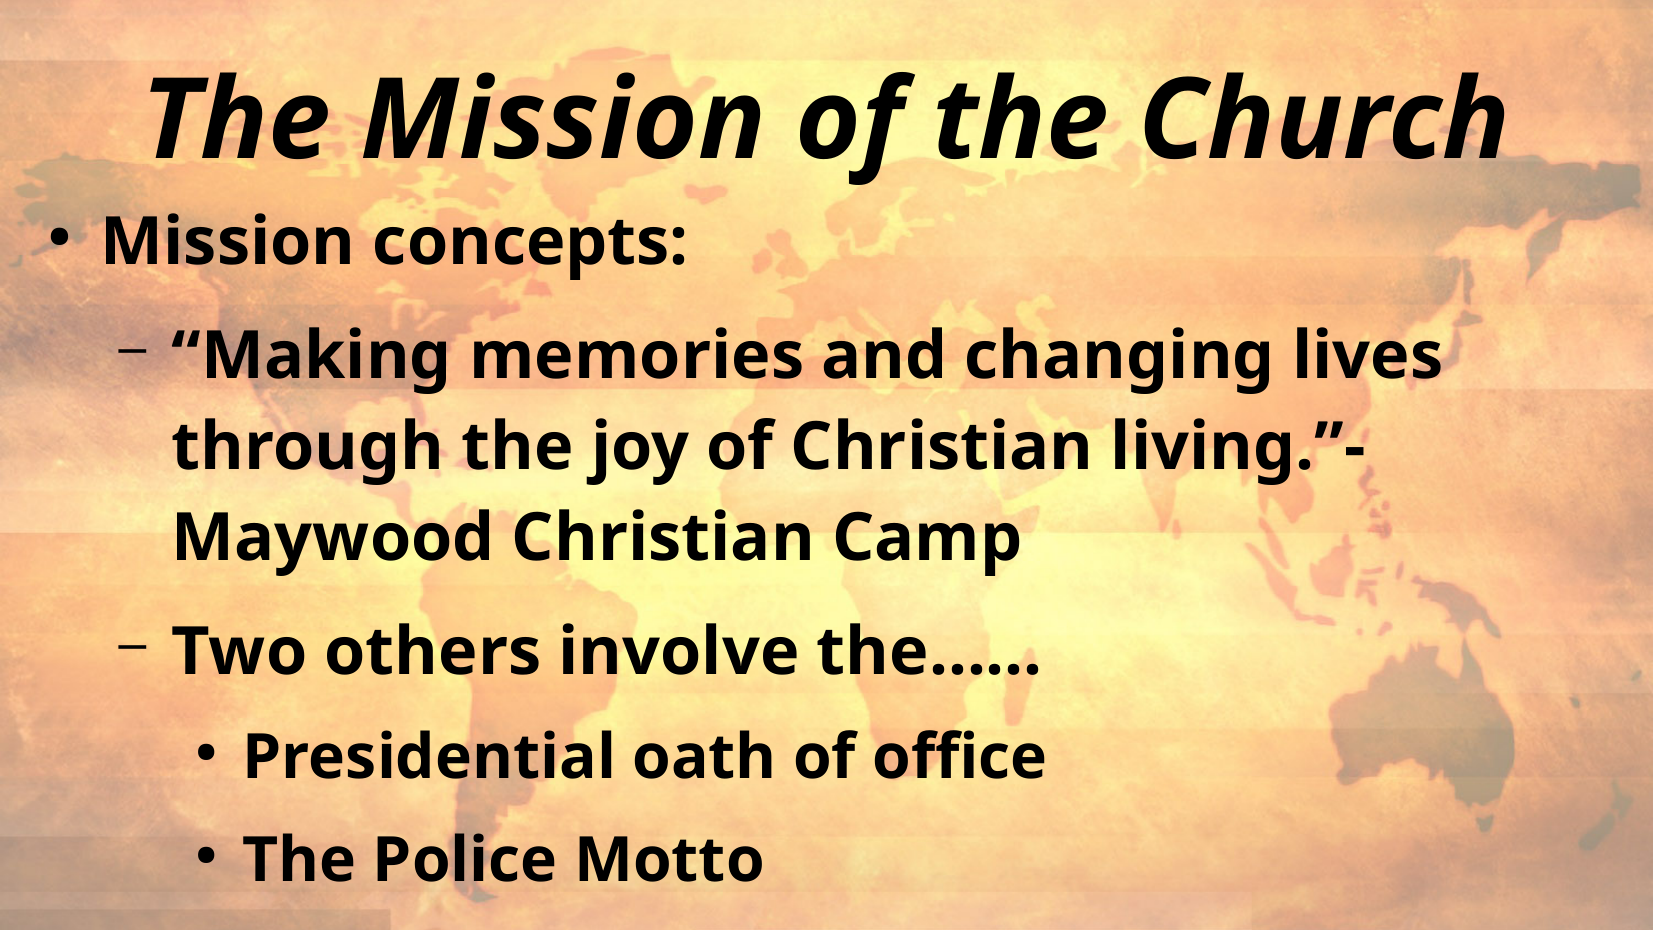

# The Mission of the Church
Mission concepts:
“Making memories and changing lives through the joy of Christian living.”- Maywood Christian Camp
Two others involve the……
Presidential oath of office
The Police Motto